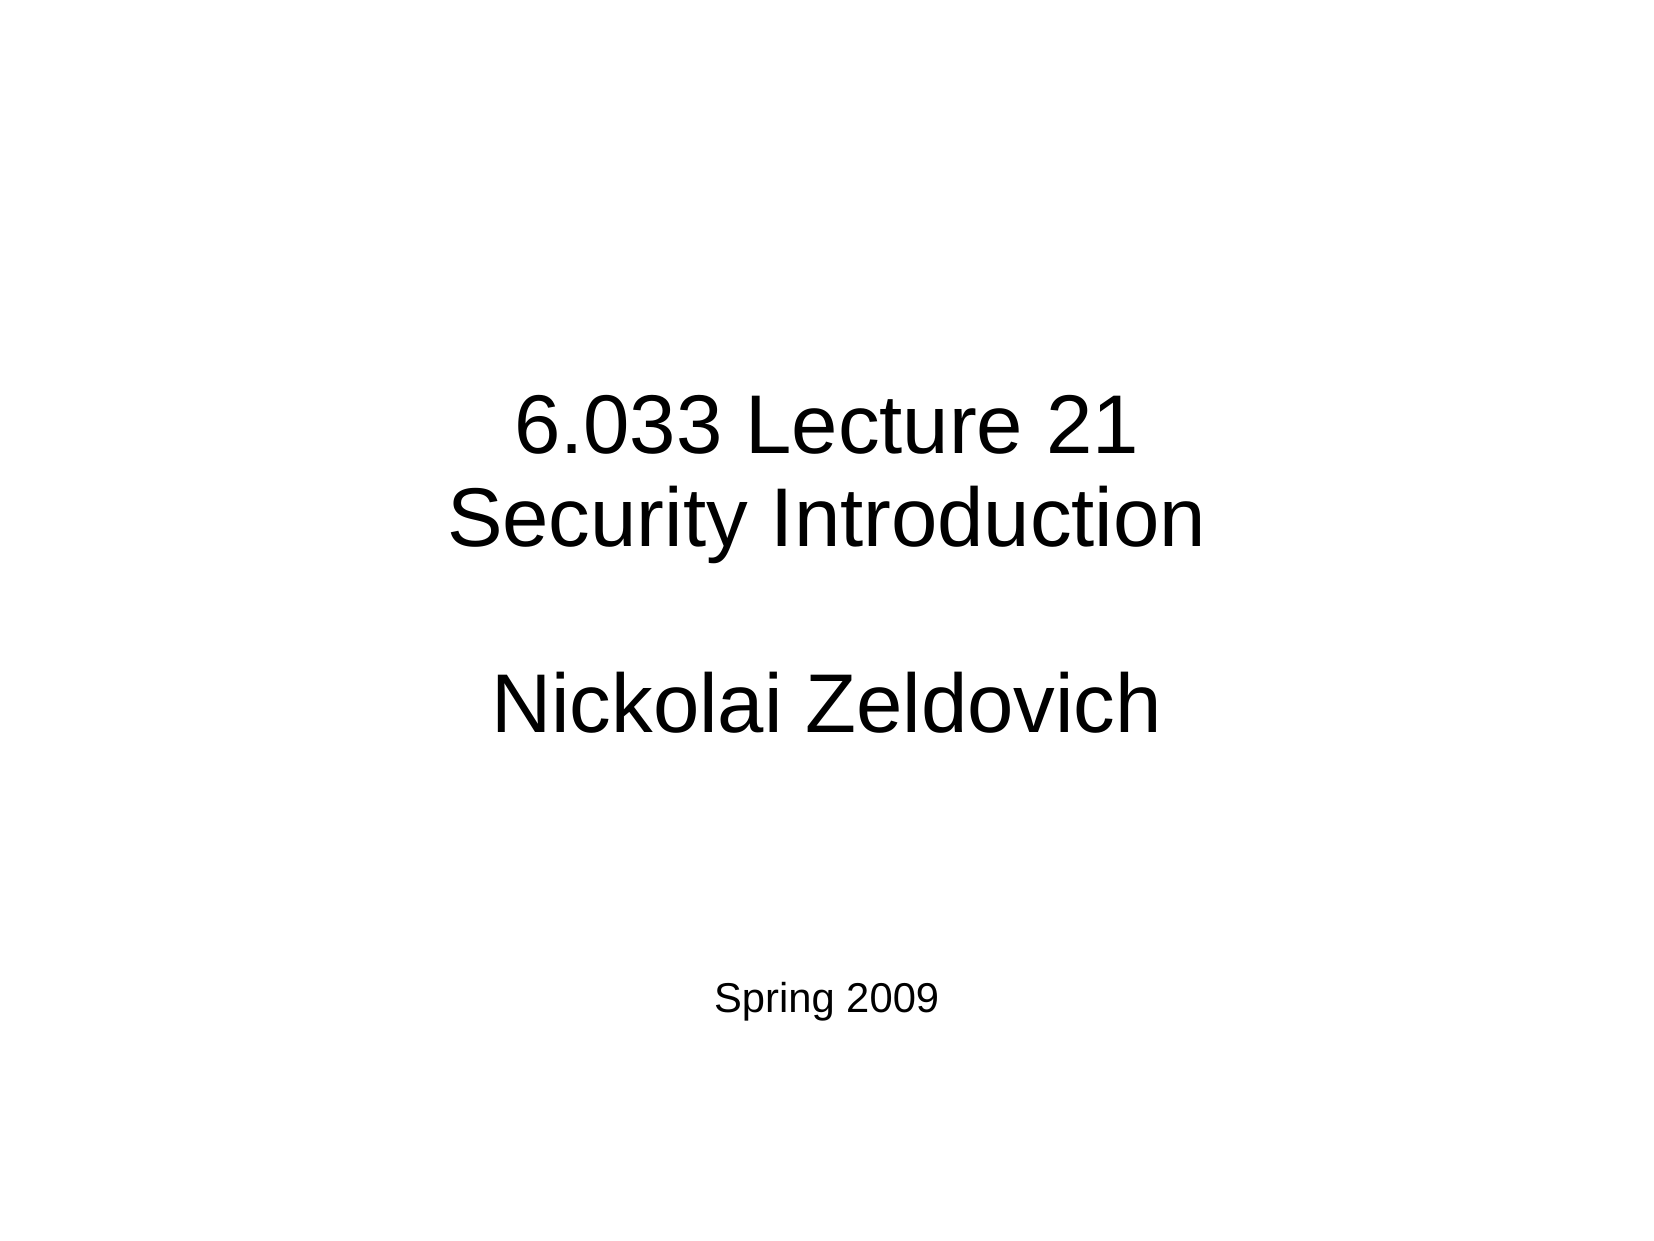

# 6.033 Lecture 21
Security Introduction
Nickolai Zeldovich
Spring 2009